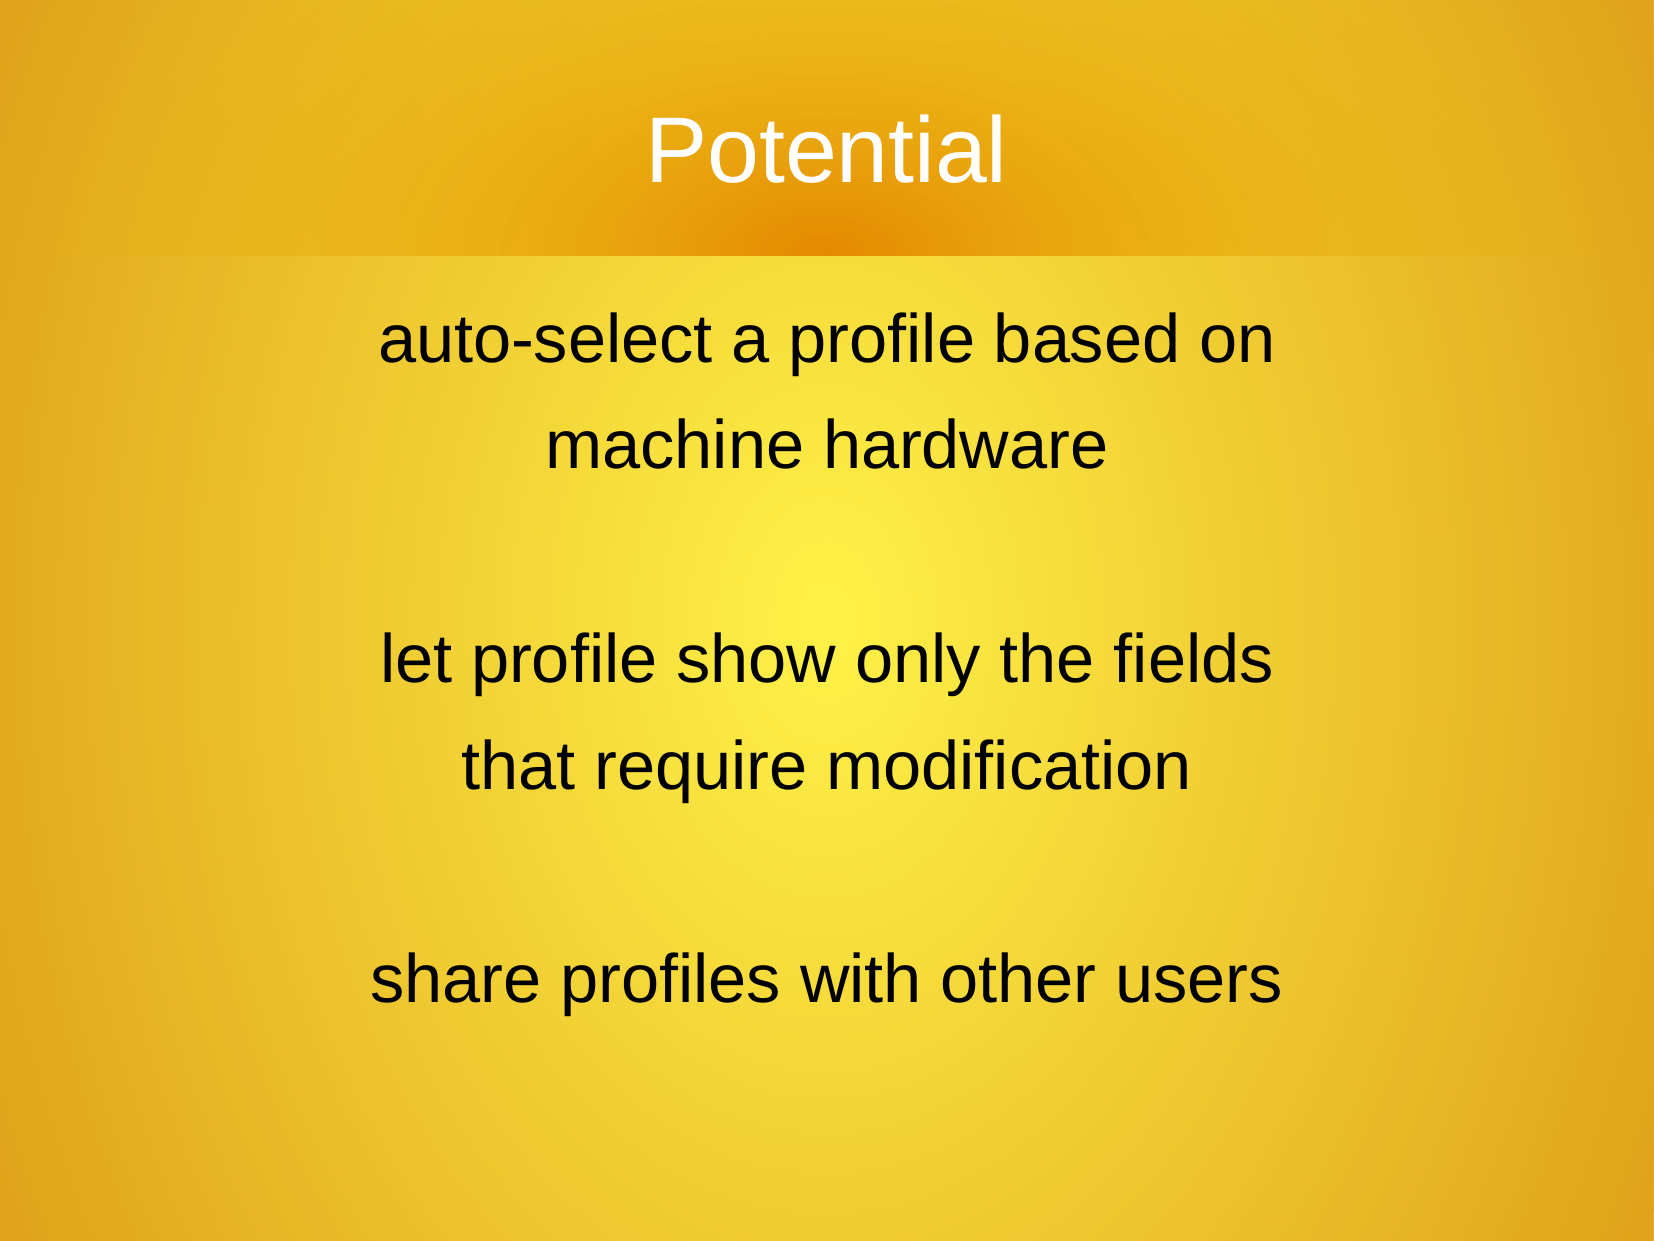

# Potential
auto-select a profile based on
machine hardware
let profile show only the fields
that require modification
share profiles with other users